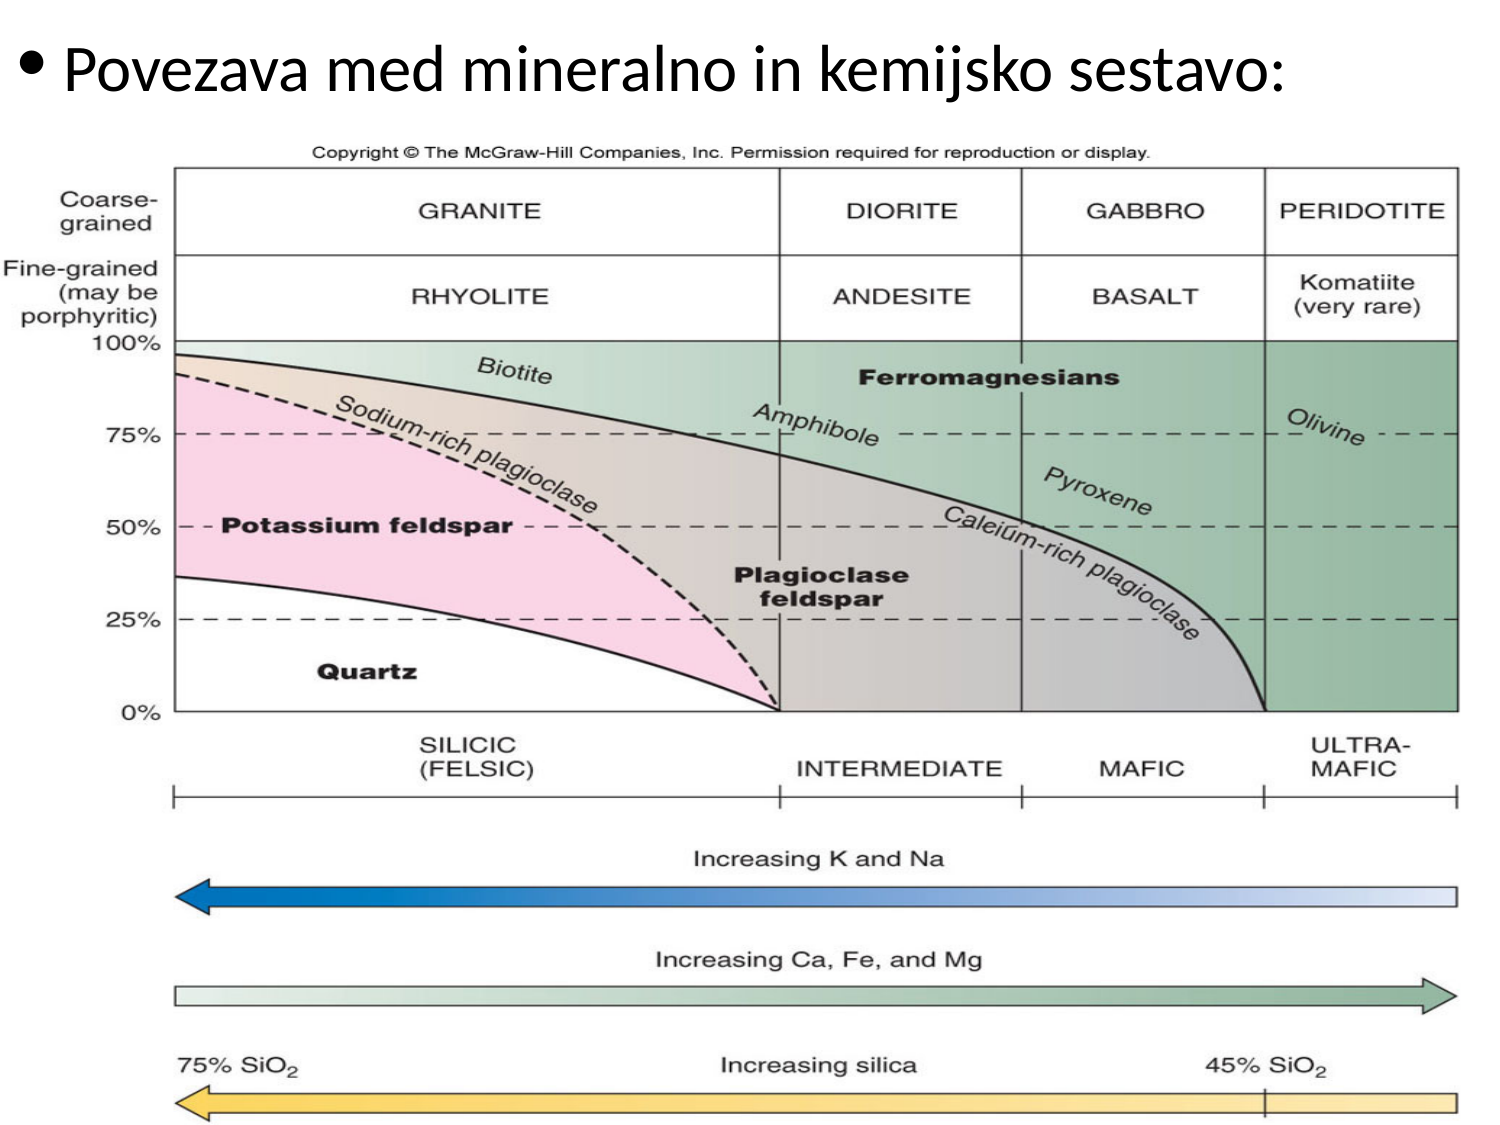

# Povezava med mineralno in kemijsko sestavo: